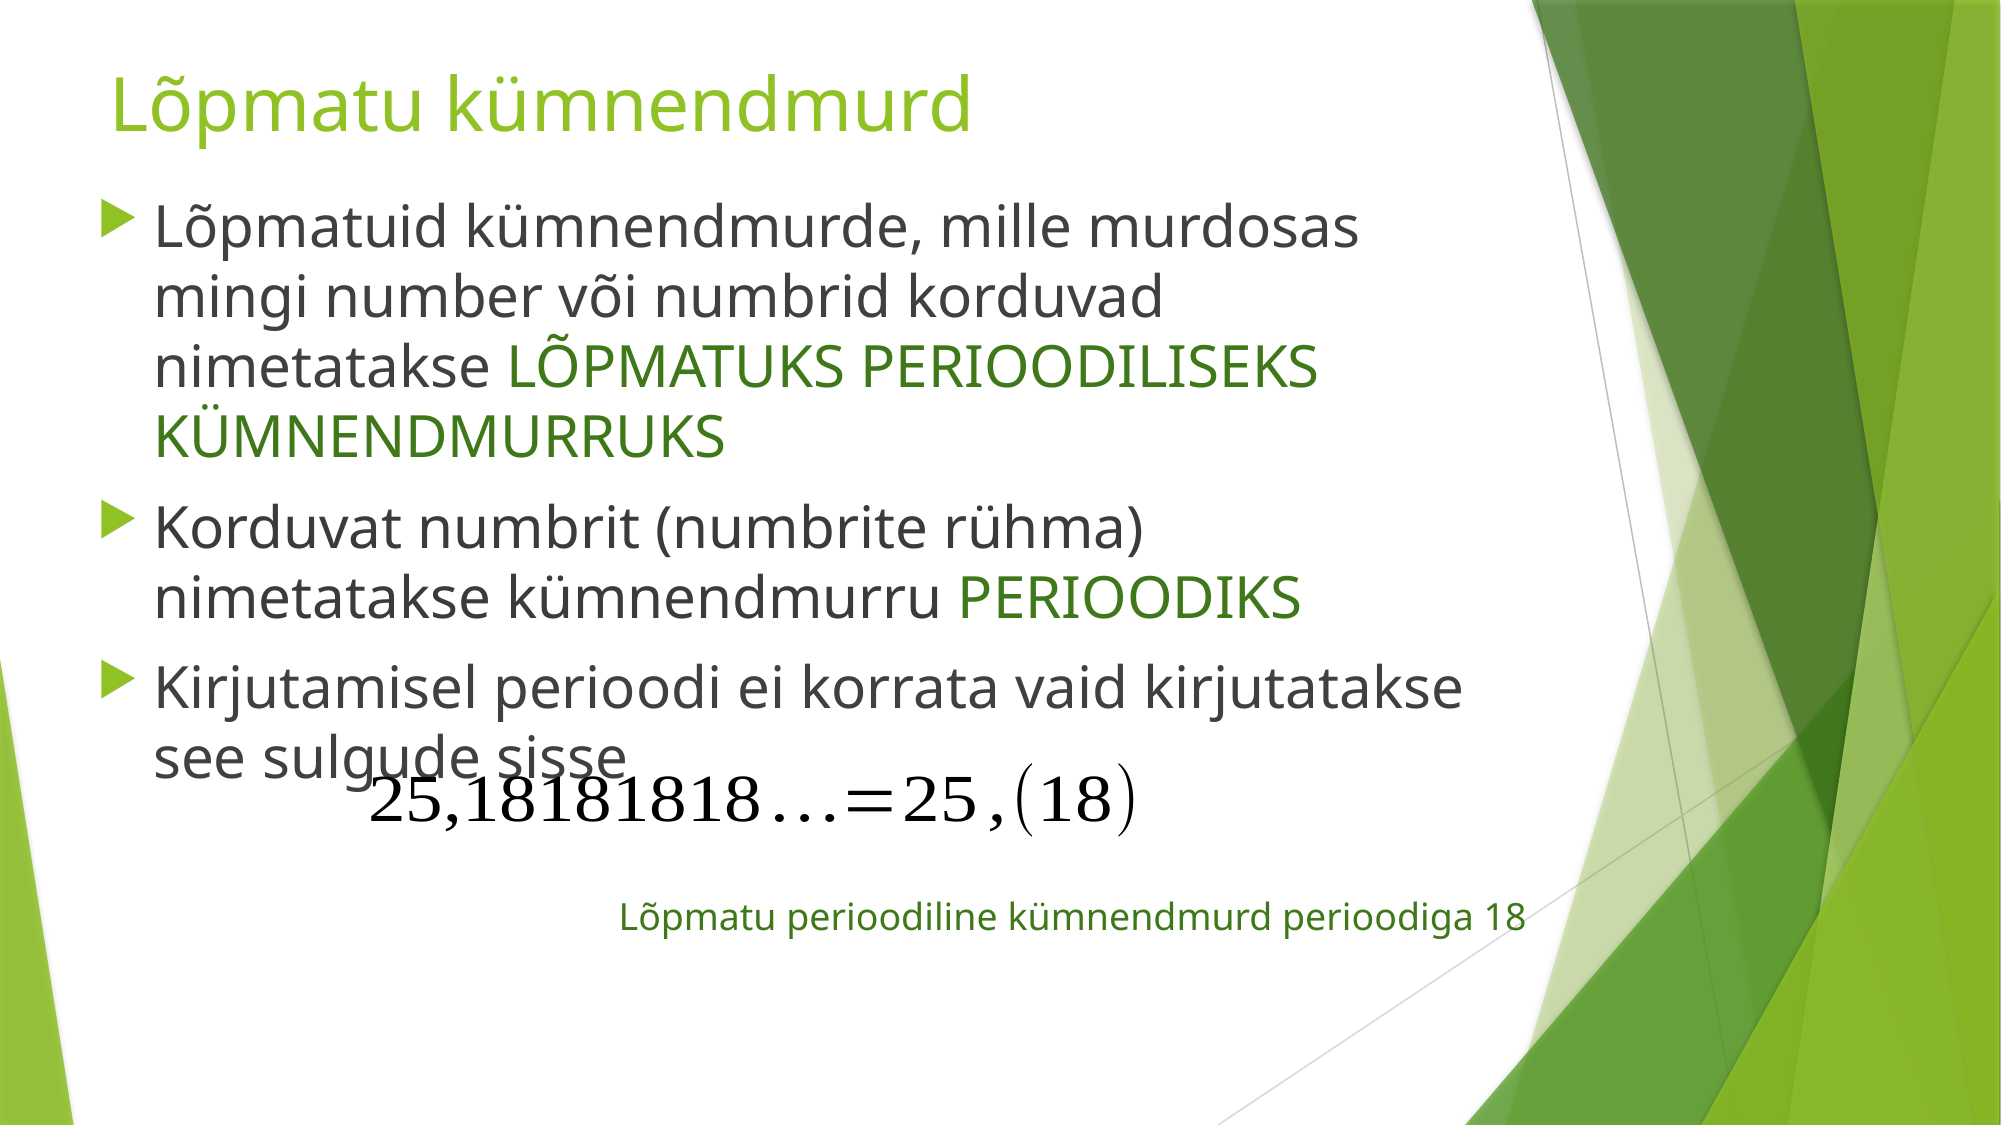

# Lõpmatu kümnendmurd
Lõpmatuid kümnendmurde, mille murdosas mingi number või numbrid korduvad nimetatakse LÕPMATUKS PERIOODILISEKS KÜMNENDMURRUKS
Korduvat numbrit (numbrite rühma) nimetatakse kümnendmurru PERIOODIKS
Kirjutamisel perioodi ei korrata vaid kirjutatakse see sulgude sisse
Lõpmatu perioodiline kümnendmurd perioodiga 18